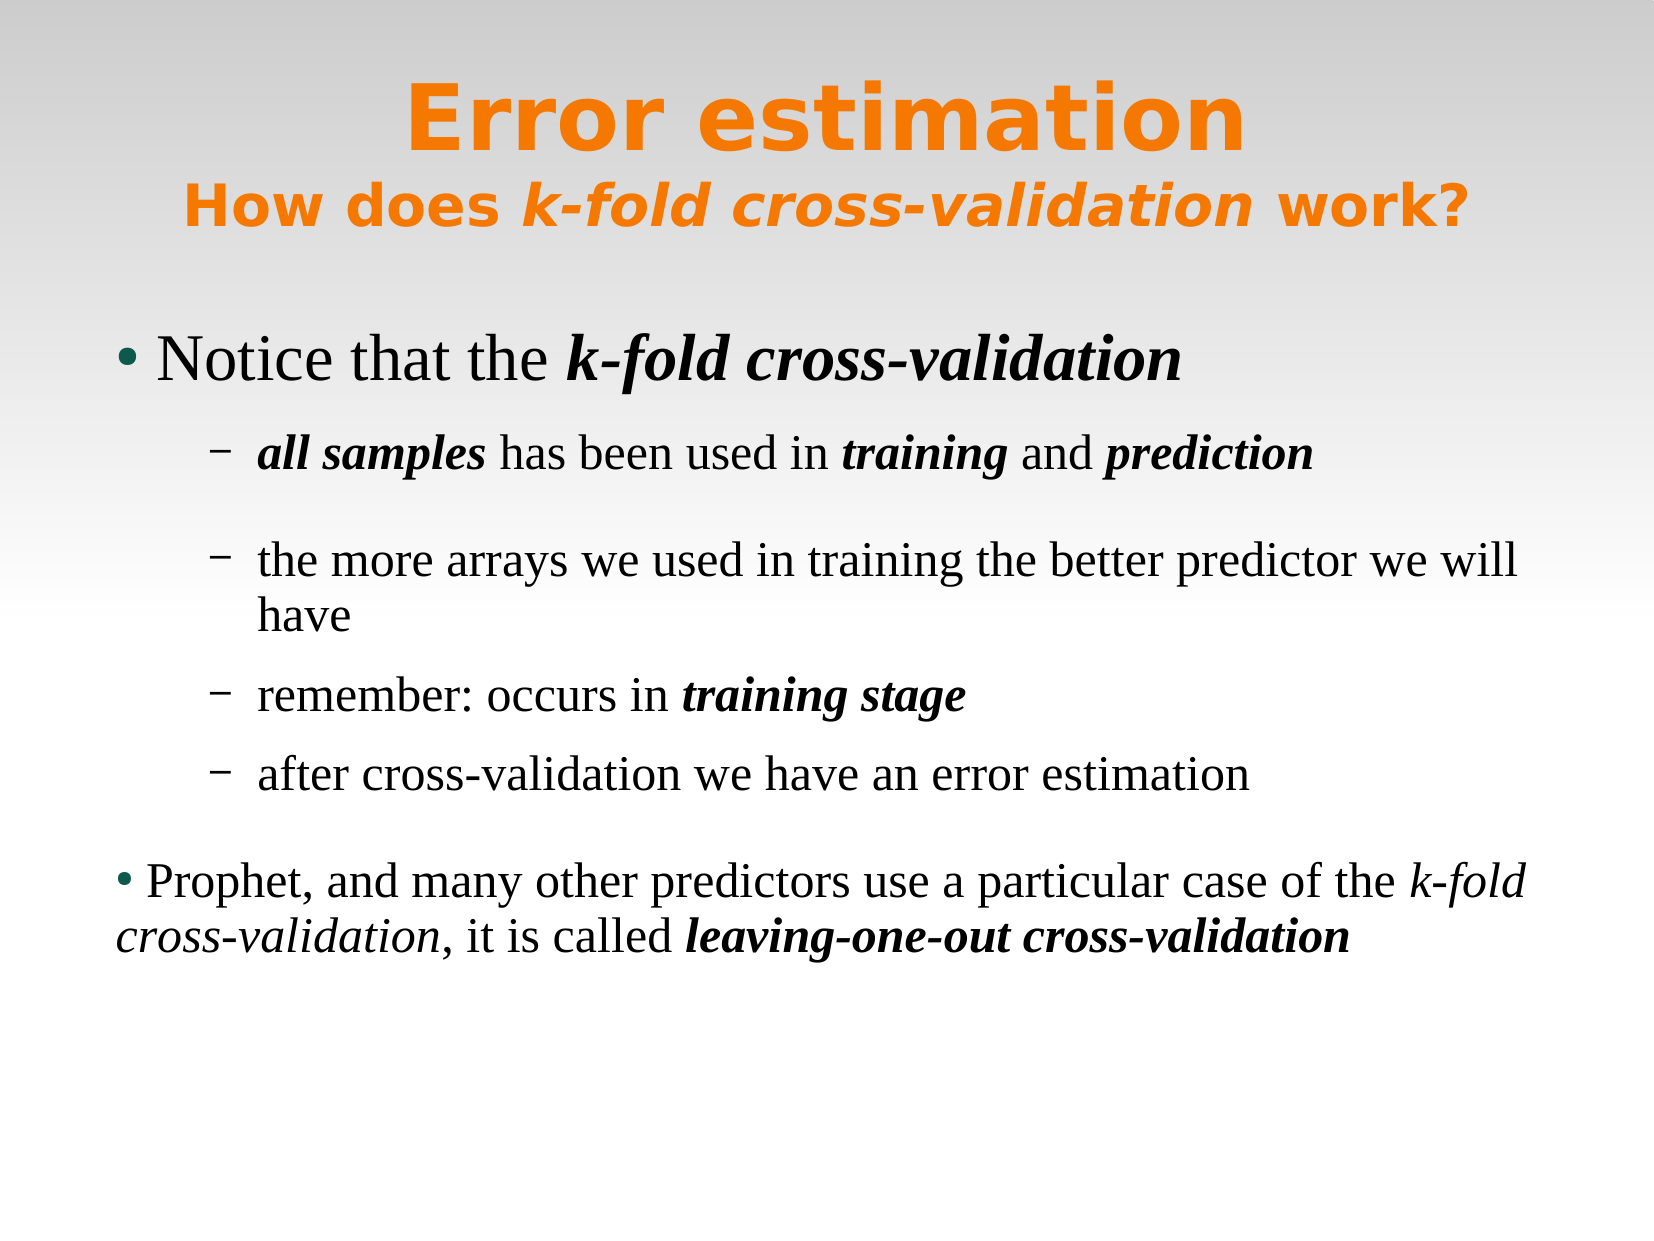

# Error estimation How does k-fold cross-validation work?
 Notice that the k-fold cross-validation
all samples has been used in training and prediction
the more arrays we used in training the better predictor we will have
remember: occurs in training stage
after cross-validation we have an error estimation
 Prophet, and many other predictors use a particular case of the k-fold cross-validation, it is called leaving-one-out cross-validation